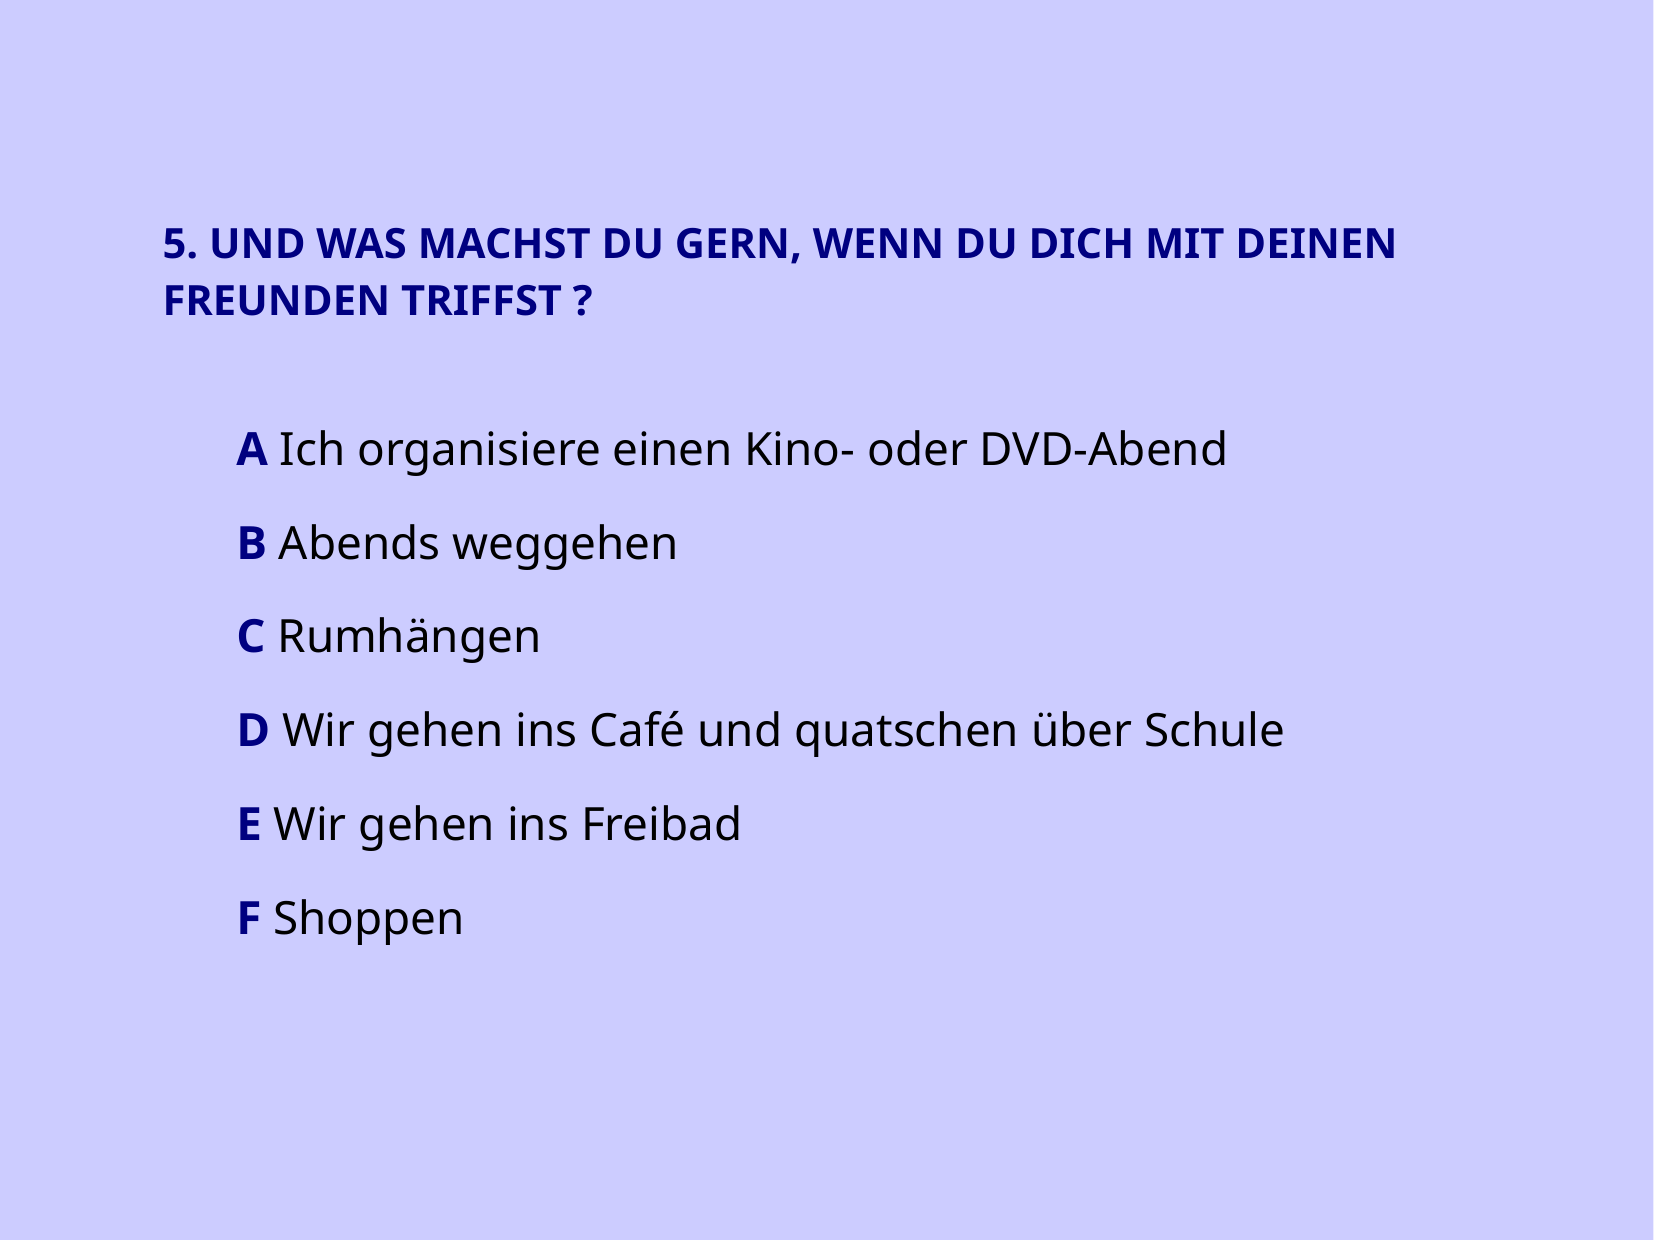

5. UND WAS MACHST DU GERN, WENN DU DICH MIT DEINEN FREUNDEN TRIFFST ?
	A Ich organisiere einen Kino- oder DVD-Abend
	B Abends weggehen
	C Rumhängen
	D Wir gehen ins Café und quatschen über Schule
	E Wir gehen ins Freibad
	F Shoppen